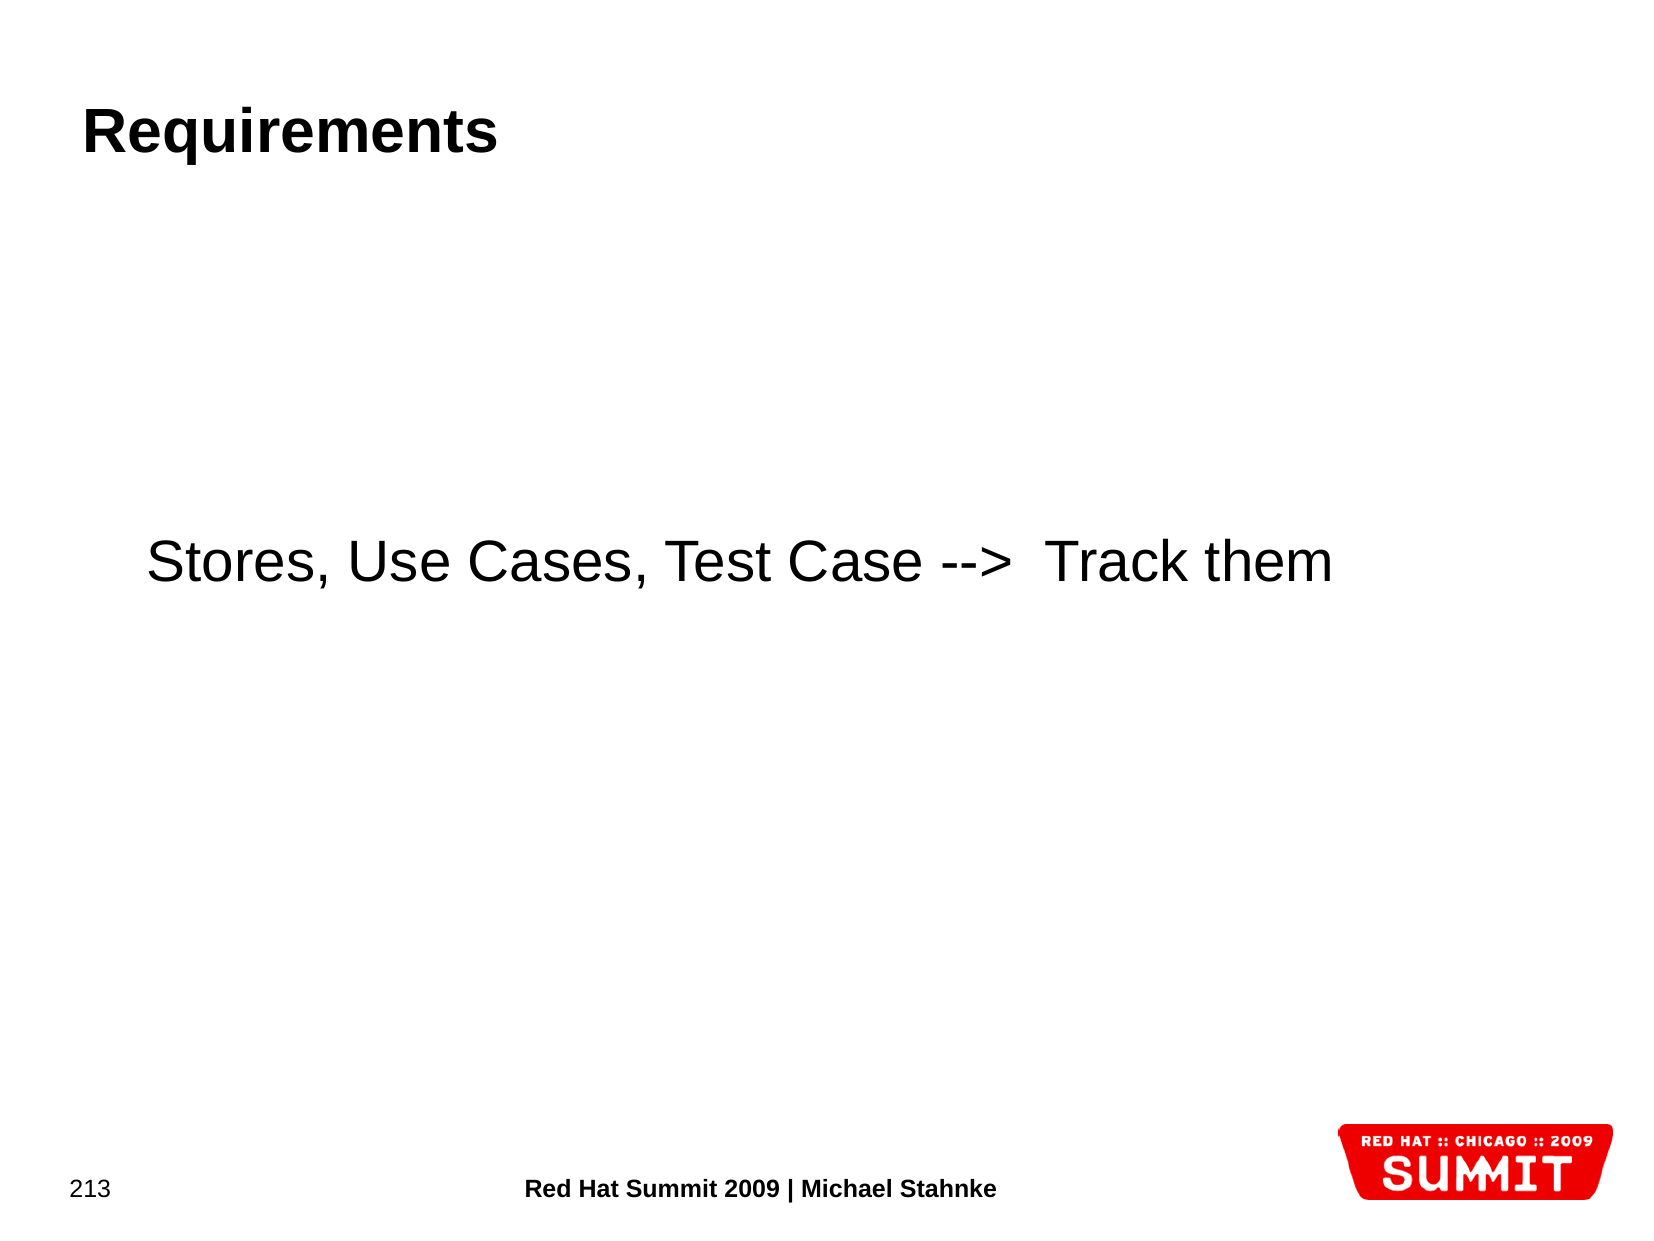

# Requirements
Stores, Use Cases, Test Case --> Track them